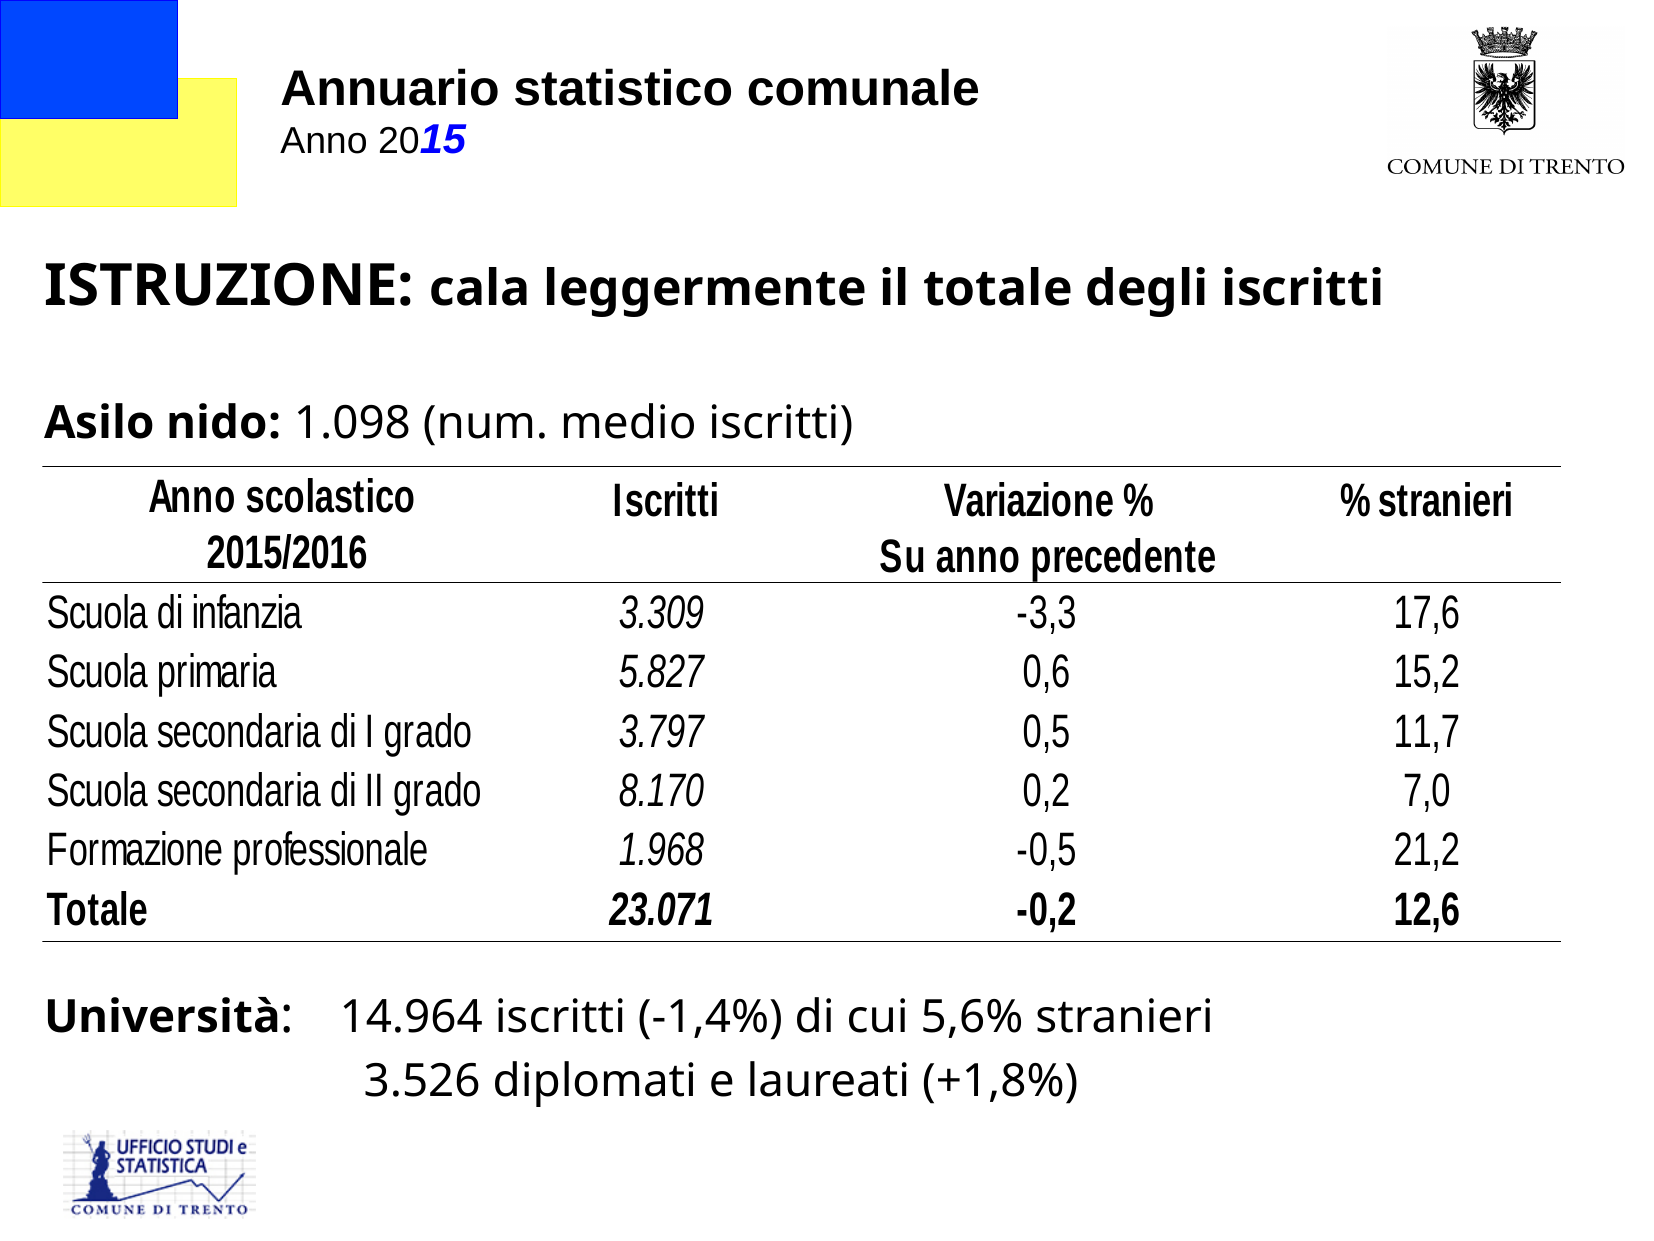

Annuario statistico comunale
Anno 2015
ISTRUZIONE: cala leggermente il totale degli iscritti
Asilo nido: 1.098 (num. medio iscritti)
Università:	14.964 iscritti (-1,4%) di cui 5,6% stranieri
				 3.526 diplomati e laureati (+1,8%)